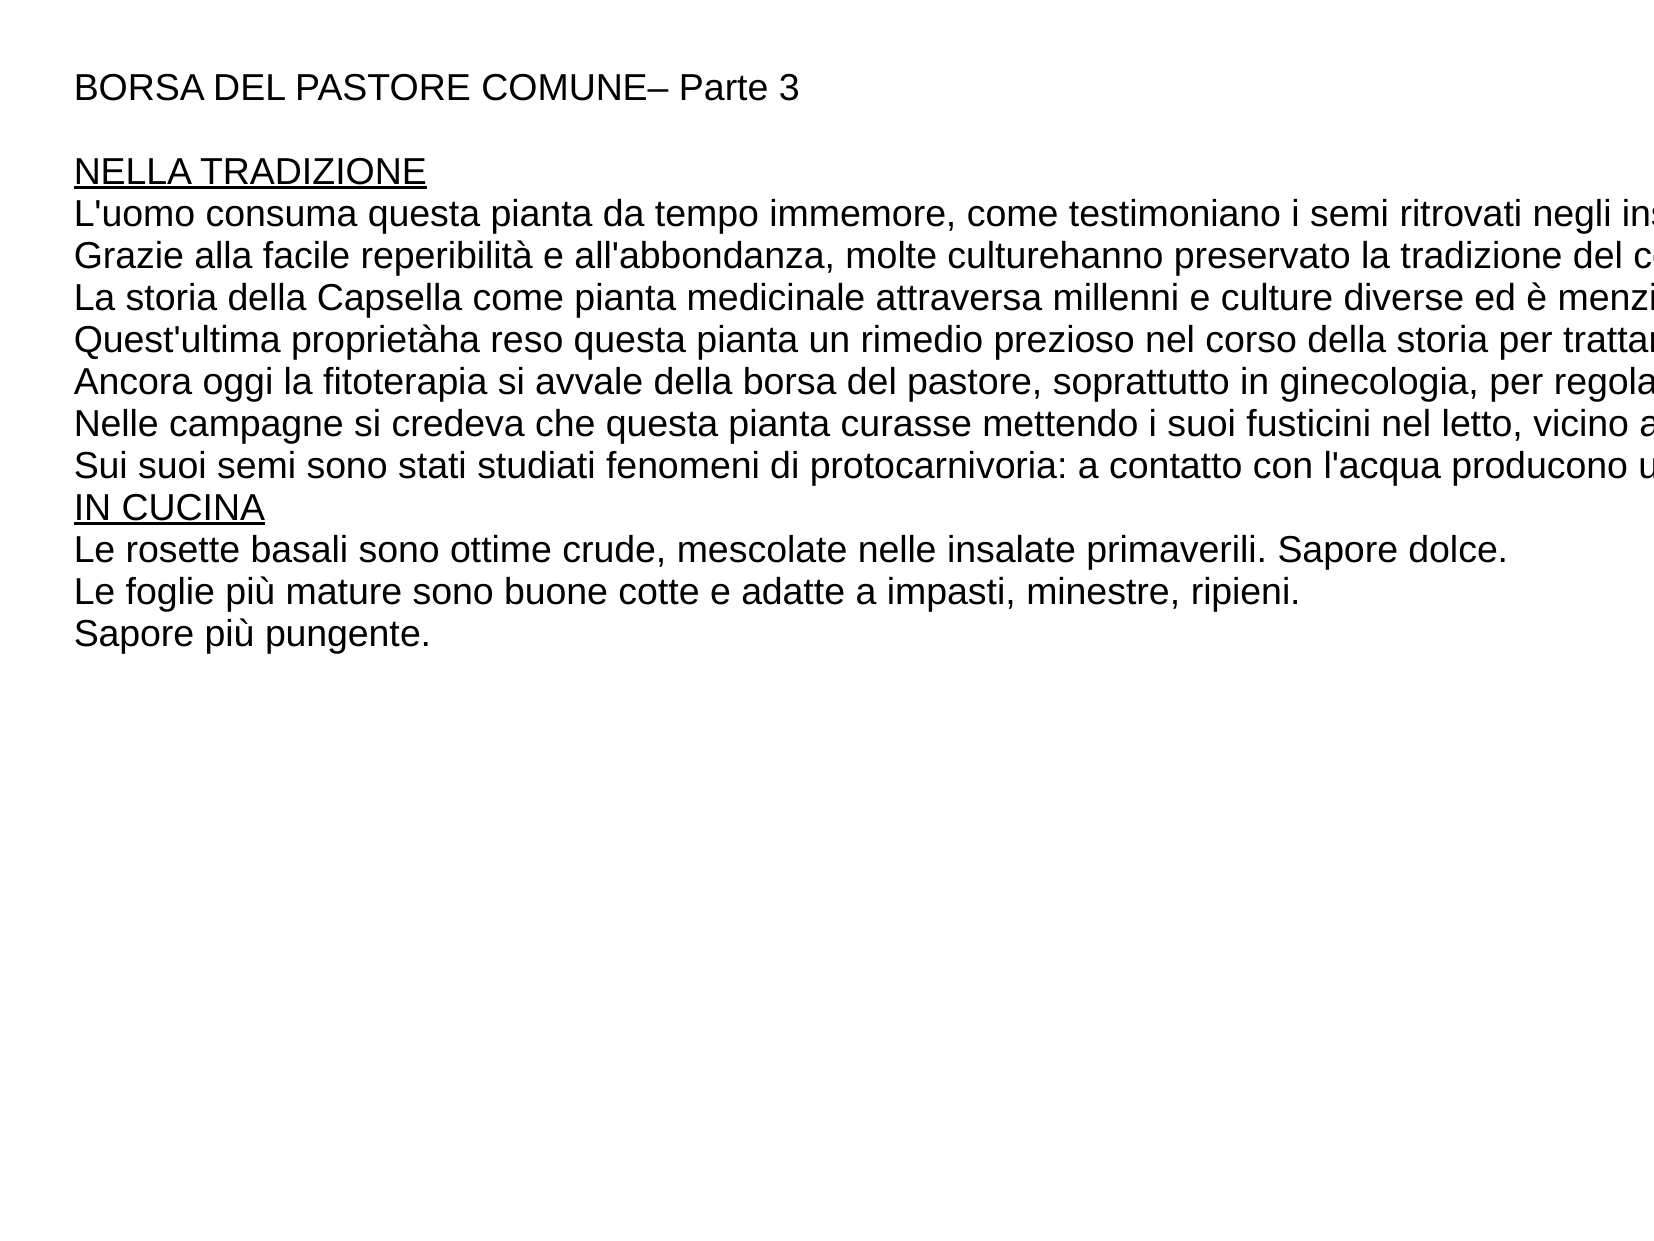

BORSA DEL PASTORE COMUNE– Parte 3
NELLA TRADIZIONE
L'uomo consuma questa pianta da tempo immemore, come testimoniano i semi ritrovati negli insediamenti neolitici in Turchia e negli stomaci delle mummie delle torbiere di Danimarca risalenti all'età del ferro.
Grazie alla facile reperibilità e all'abbondanza, molte culturehanno preservato la tradizione del consumo della borsa del pastore (Asia, Cina, Corea, Giappone)
La storia della Capsella come pianta medicinale attraversa millenni e culture diverse ed è menzionata nei trattati antichi di medicina cinese, araba, ed europea per le sue proprietà cicatrizzanti, astringenti,diuretiche, antiscorbutiche, antidiarroiche,ipotensive, emmenagoghe e soprattutto emostatiche.
Quest'ultima proprietàha reso questa pianta un rimedio prezioso nel corso della storia per trattare ferite di guerra, parti, grandi sanguinamenti dell'utero o degli organi.
Ancora oggi la fitoterapia si avvale della borsa del pastore, soprattutto in ginecologia, per regolare flusso e ciclo mestruale.
Nelle campagne si credeva che questa pianta curasse mettendo i suoi fusticini nel letto, vicino agli arti e le foglie nelle scarpe sotto la pianta del piede per prevenire il travaso biliare. I semi venivano appesi al collo dei bambini per facilitare la dentizione.
Sui suoi semi sono stati studiati fenomeni di protocarnivoria: a contatto con l'acqua producono una sostanza vischiosa che intrappola insetti e nematodi in prossimità delle radici. Questa scoperta ha portato a sviluppare insetticidi derivati dai suoi semi.
IN CUCINA
Le rosette basali sono ottime crude, mescolate nelle insalate primaverili. Sapore dolce.
Le foglie più mature sono buone cotte e adatte a impasti, minestre, ripieni.
Sapore più pungente.